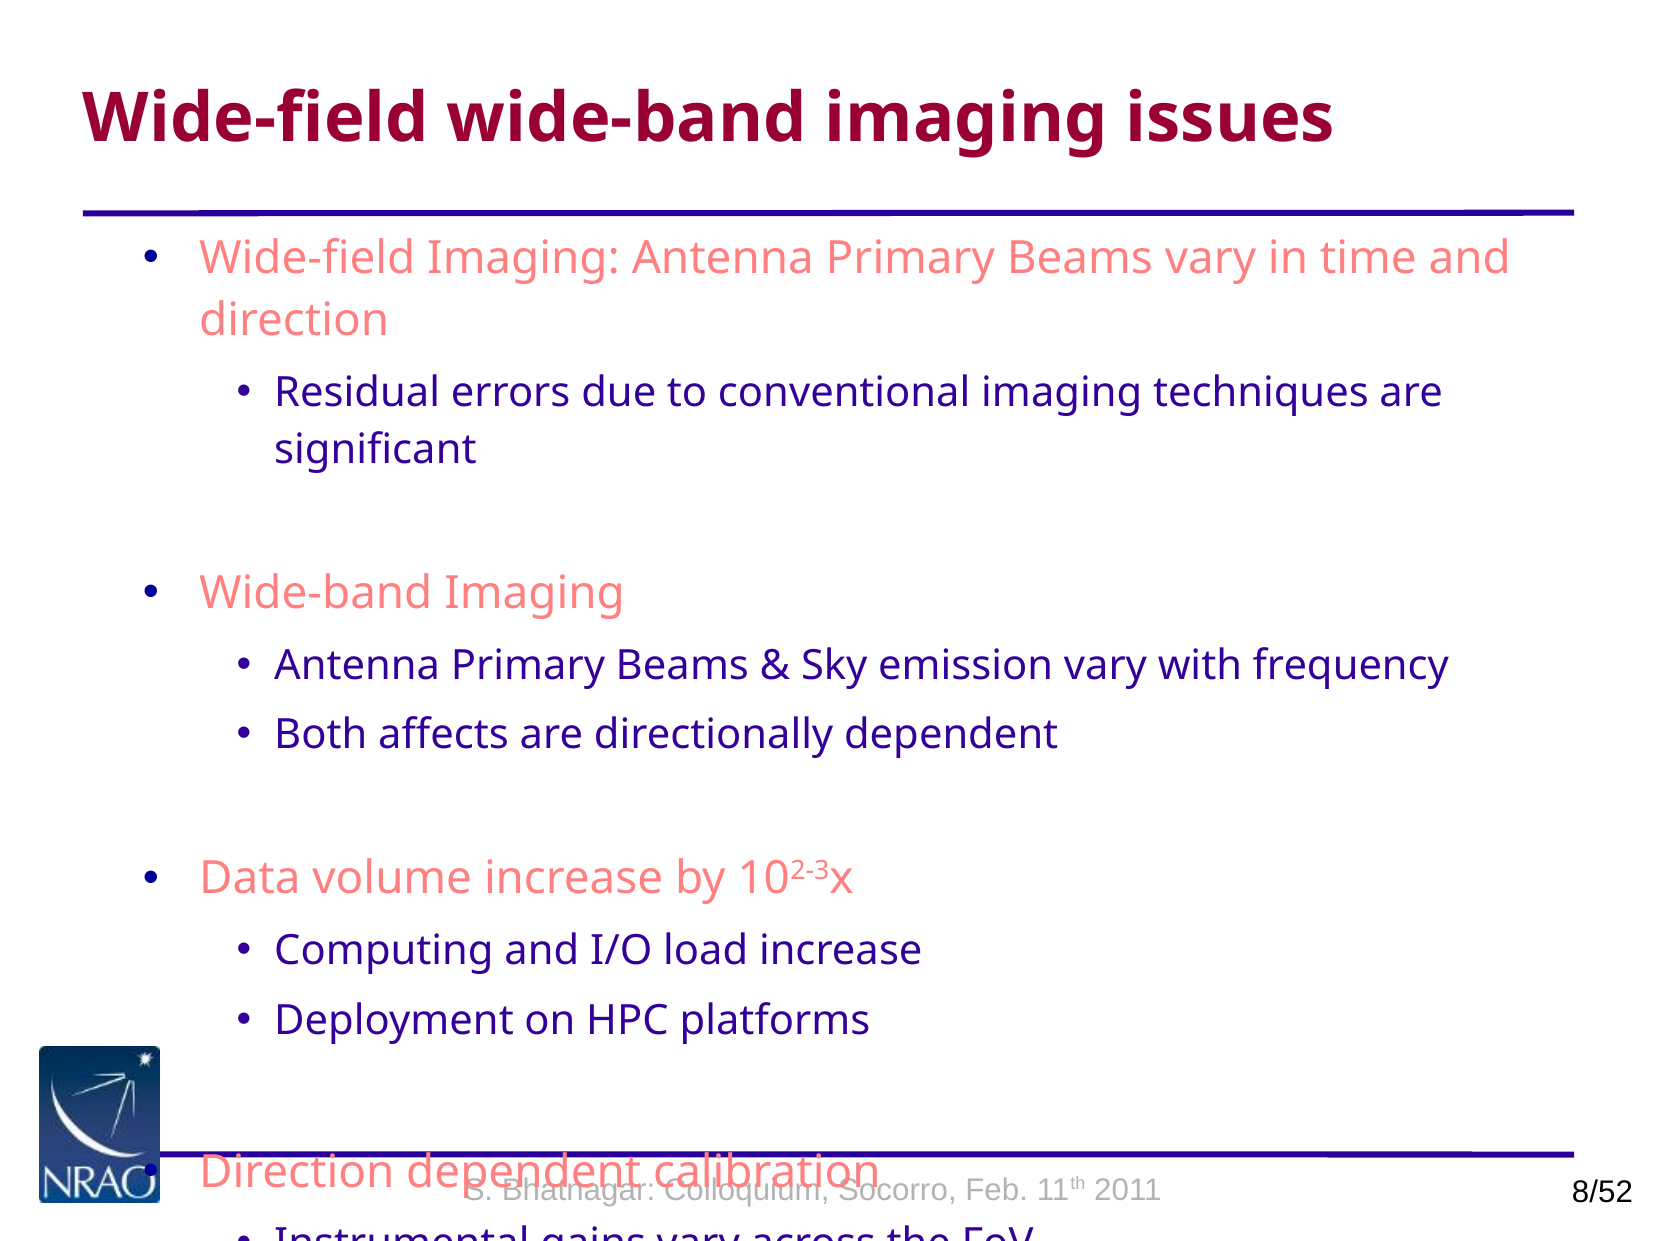

# Wide-field wide-band imaging issues
Wide-field Imaging: Antenna Primary Beams vary in time and direction
Residual errors due to conventional imaging techniques are significant
Wide-band Imaging
Antenna Primary Beams & Sky emission vary with frequency
Both affects are directionally dependent
Data volume increase by 102-3x
Computing and I/O load increase
Deployment on HPC platforms
Direction dependent calibration
Instrumental gains vary across the FoV